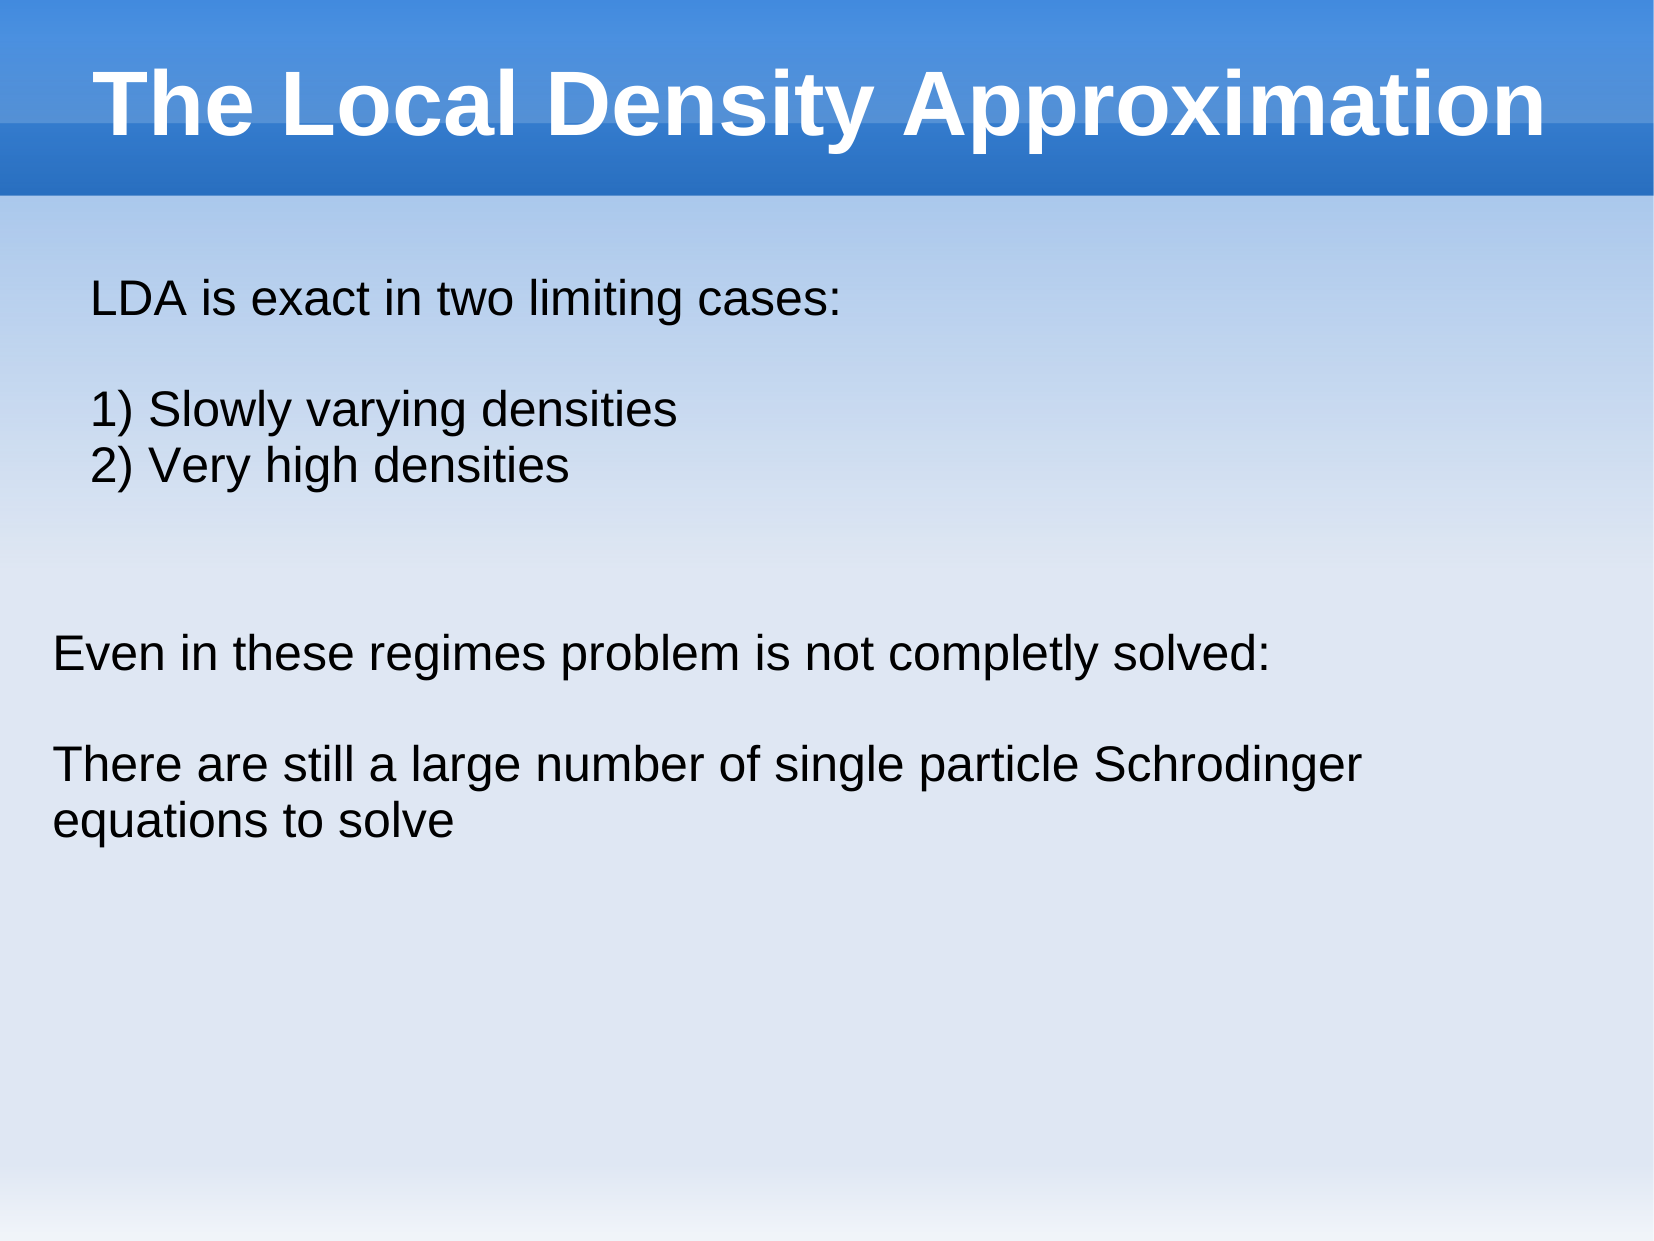

# The Local Density Approximation
LDA is exact in two limiting cases:
1) Slowly varying densities
2) Very high densities
Even in these regimes problem is not completly solved:
There are still a large number of single particle Schrodinger equations to solve